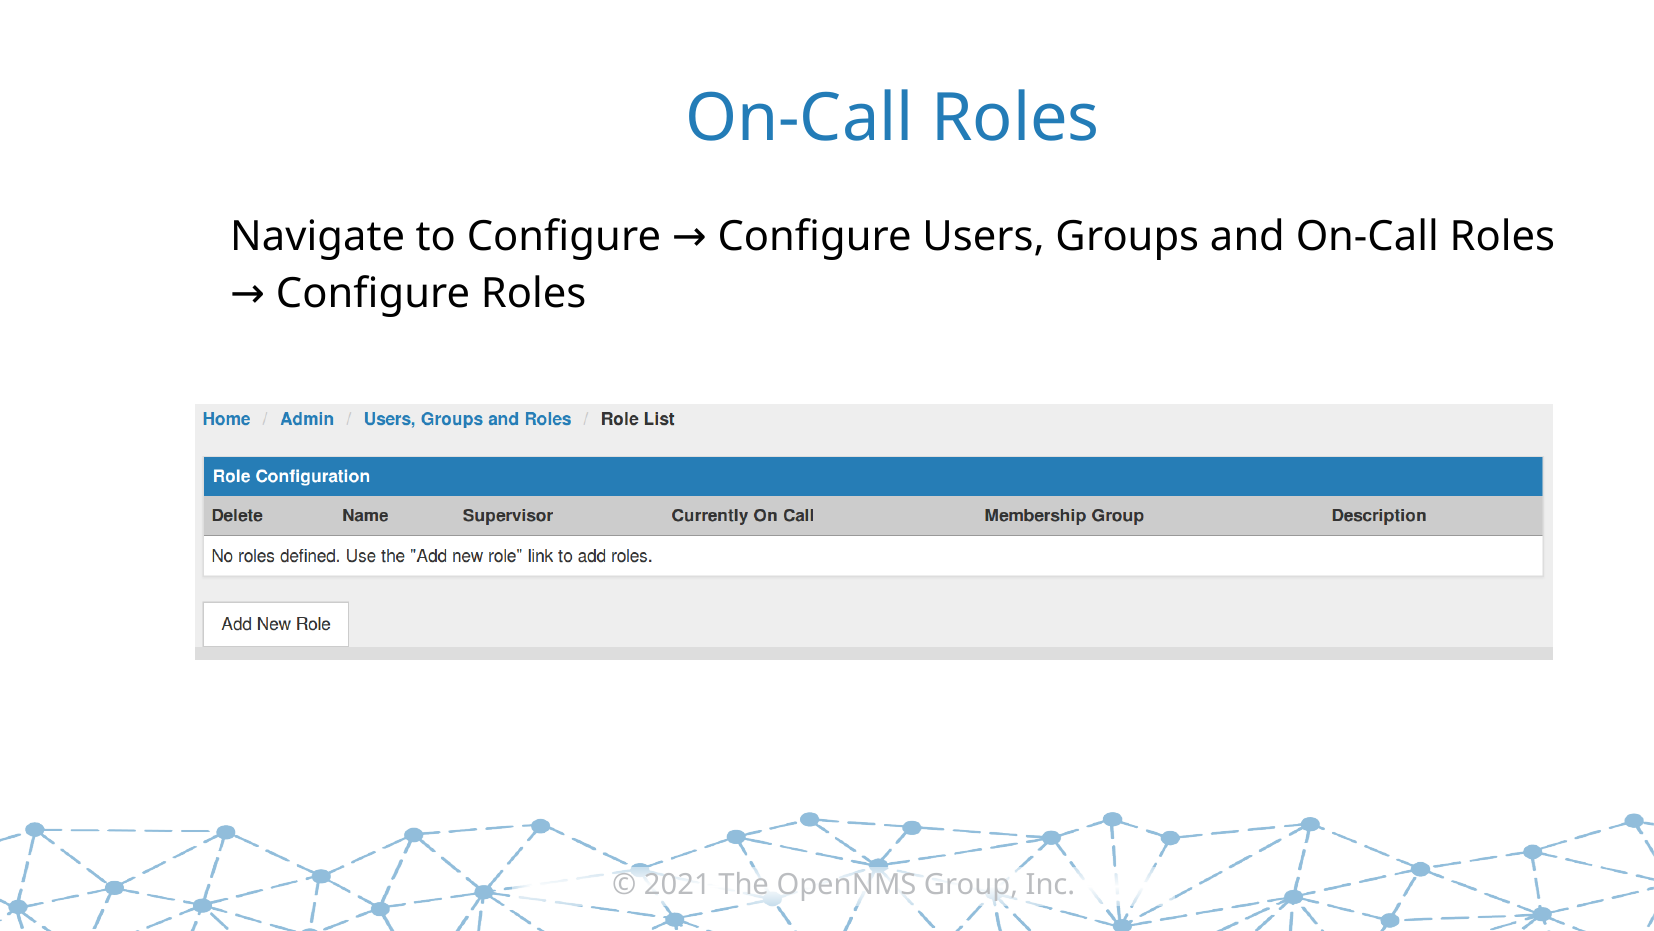

# On-Call Roles
Navigate to Configure → Configure Users, Groups and On-Call Roles → Configure Roles